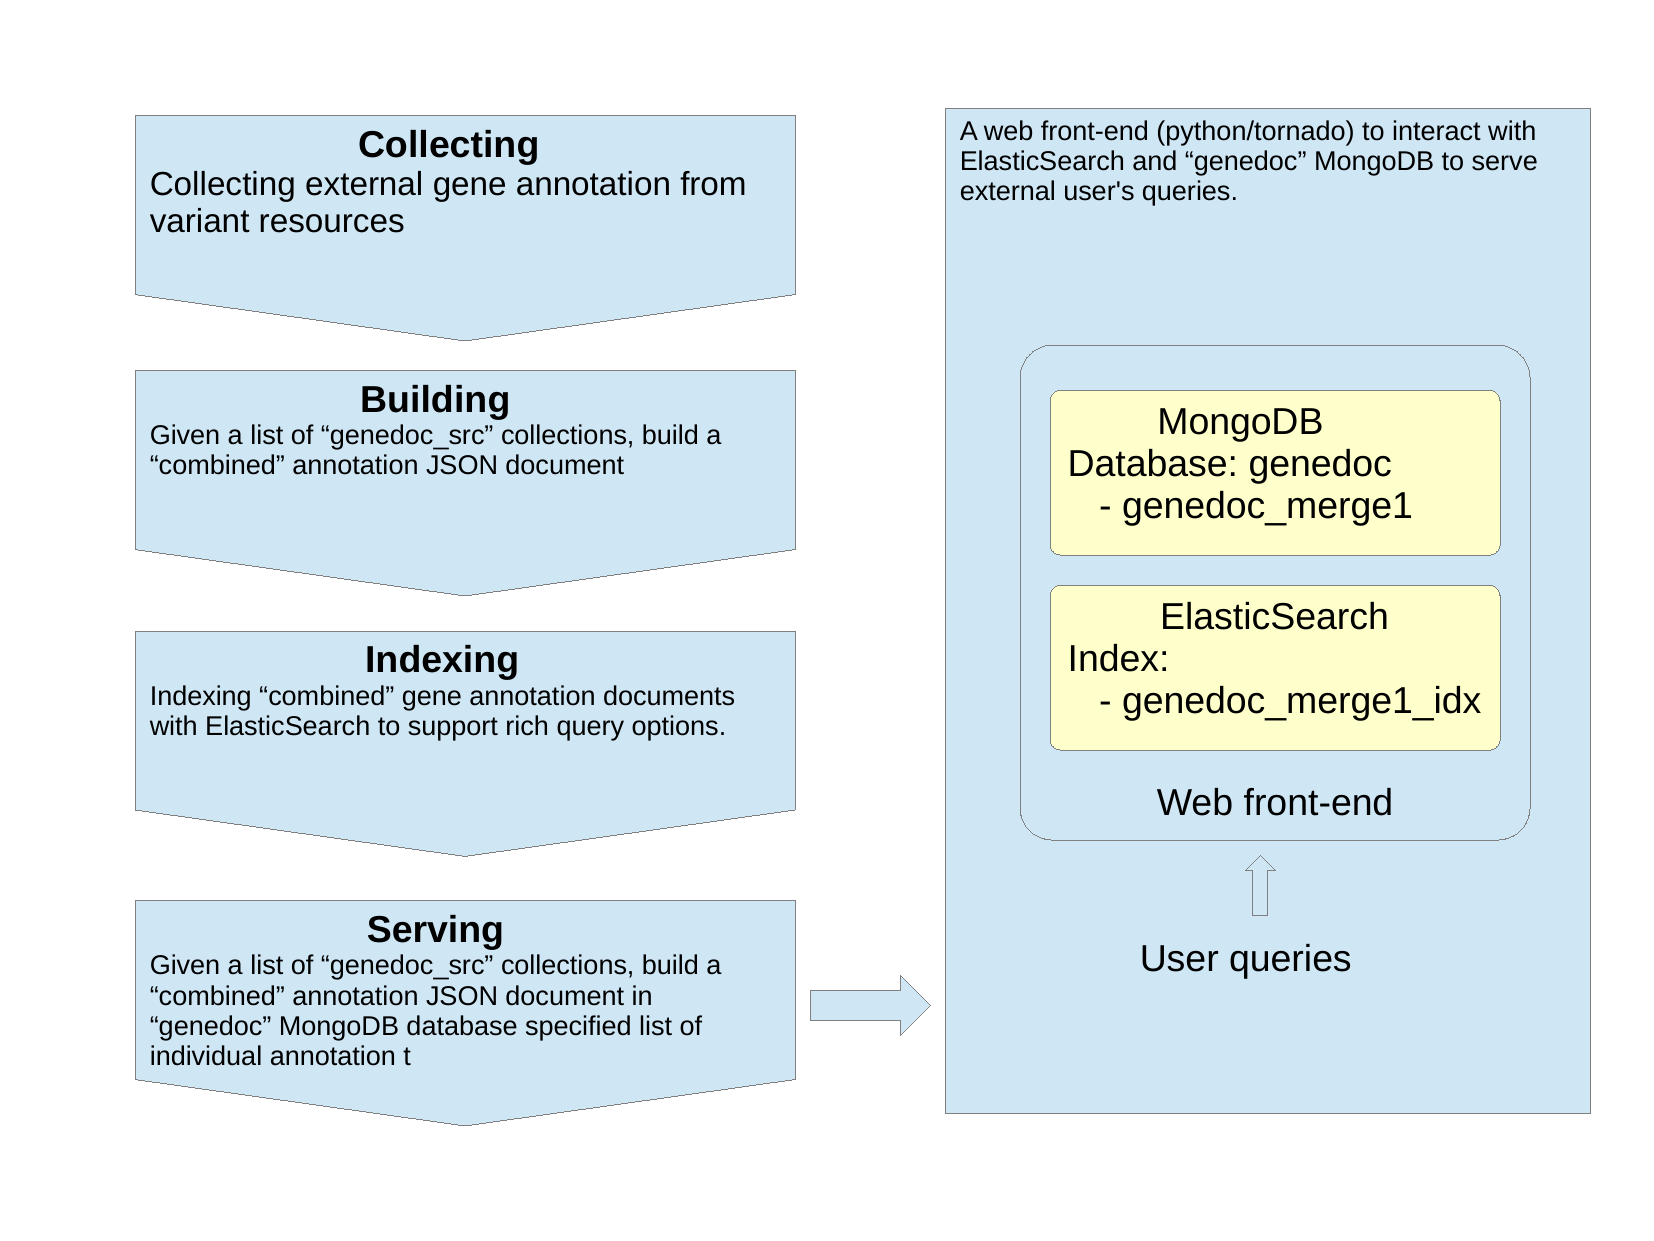

A web front-end (python/tornado) to interact with ElasticSearch and “genedoc” MongoDB to serve external user's queries.
Collecting
Collecting external gene annotation from variant resources
Web front-end
Building
Given a list of “genedoc_src” collections, build a “combined” annotation JSON document
MongoDB
Database: genedoc
 - genedoc_merge1
ElasticSearch
Index:
 - genedoc_merge1_idx
Indexing
Indexing “combined” gene annotation documents with ElasticSearch to support rich query options.
Serving
Given a list of “genedoc_src” collections, build a “combined” annotation JSON document in “genedoc” MongoDB database specified list of individual annotation t
User queries